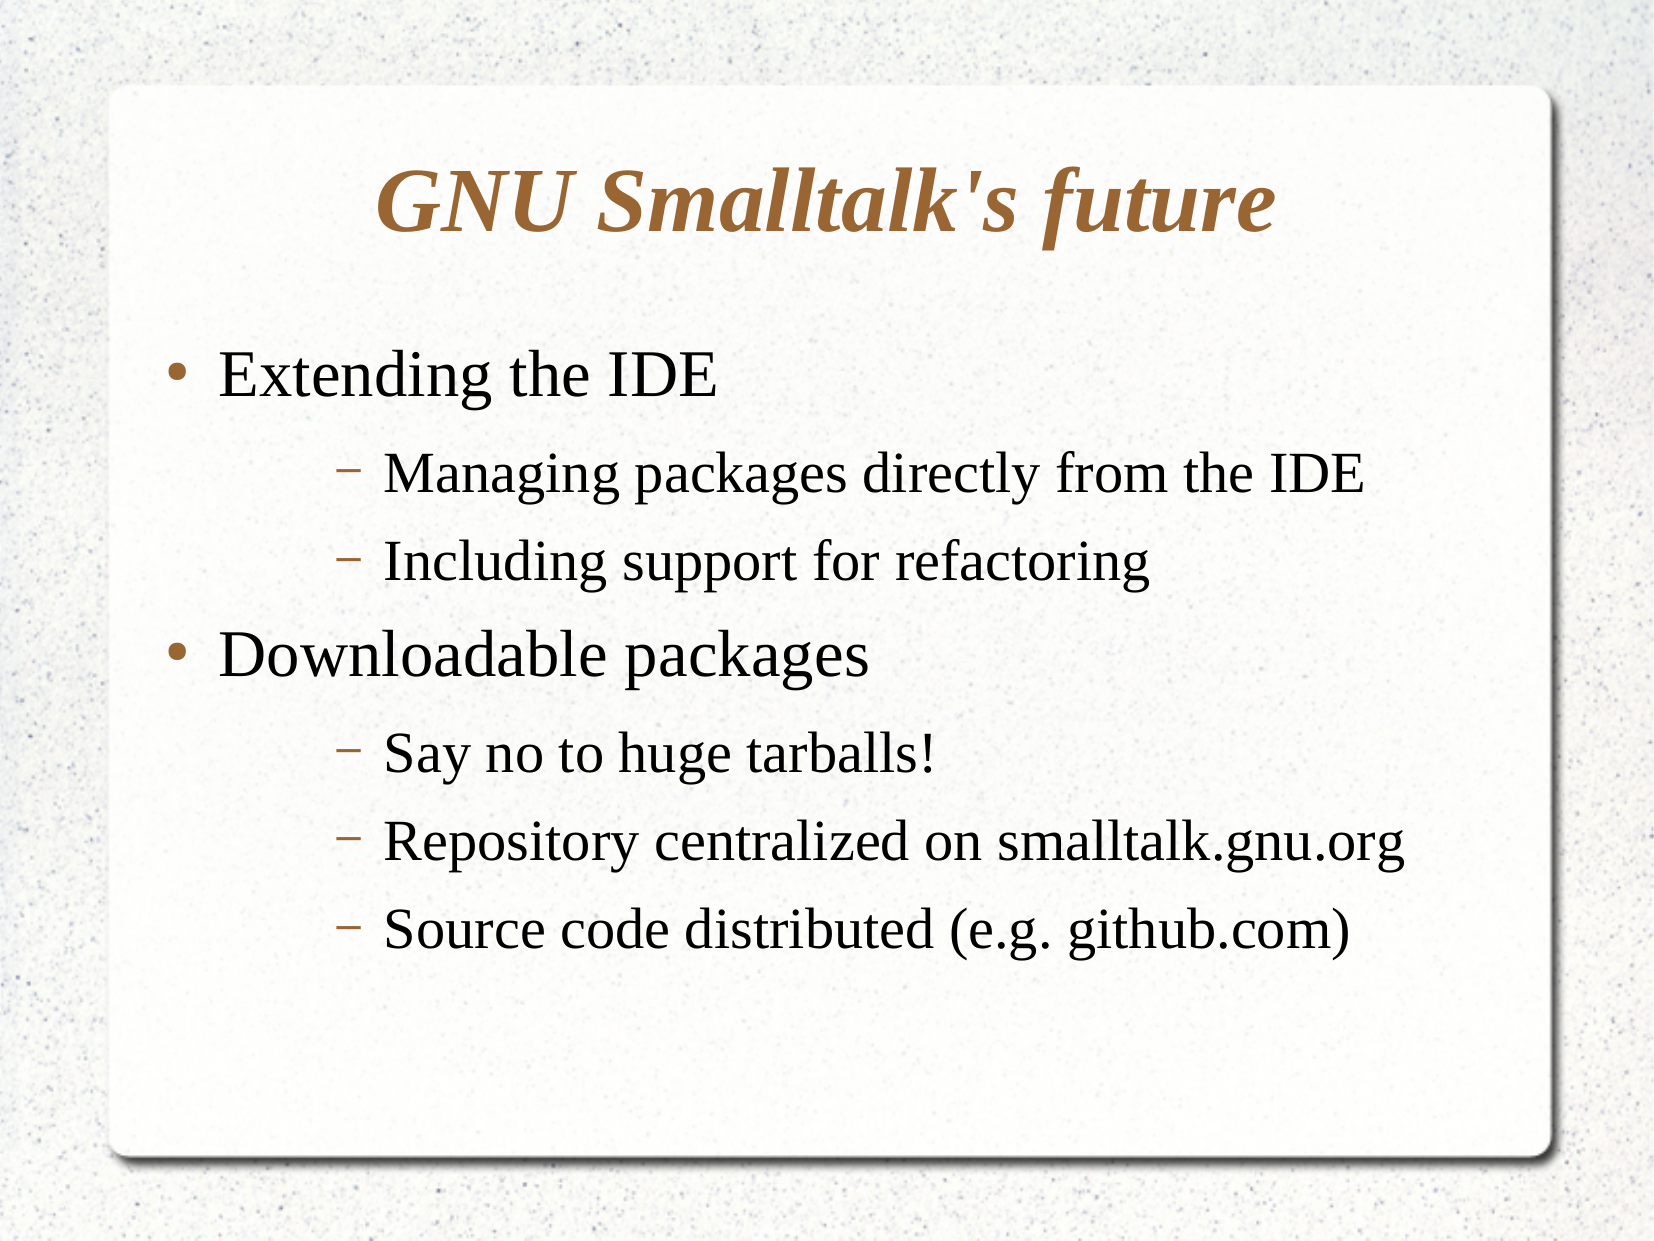

# GNU Smalltalk's future
Extending the IDE
Managing packages directly from the IDE
Including support for refactoring
Downloadable packages
Say no to huge tarballs!
Repository centralized on smalltalk.gnu.org
Source code distributed (e.g. github.com)